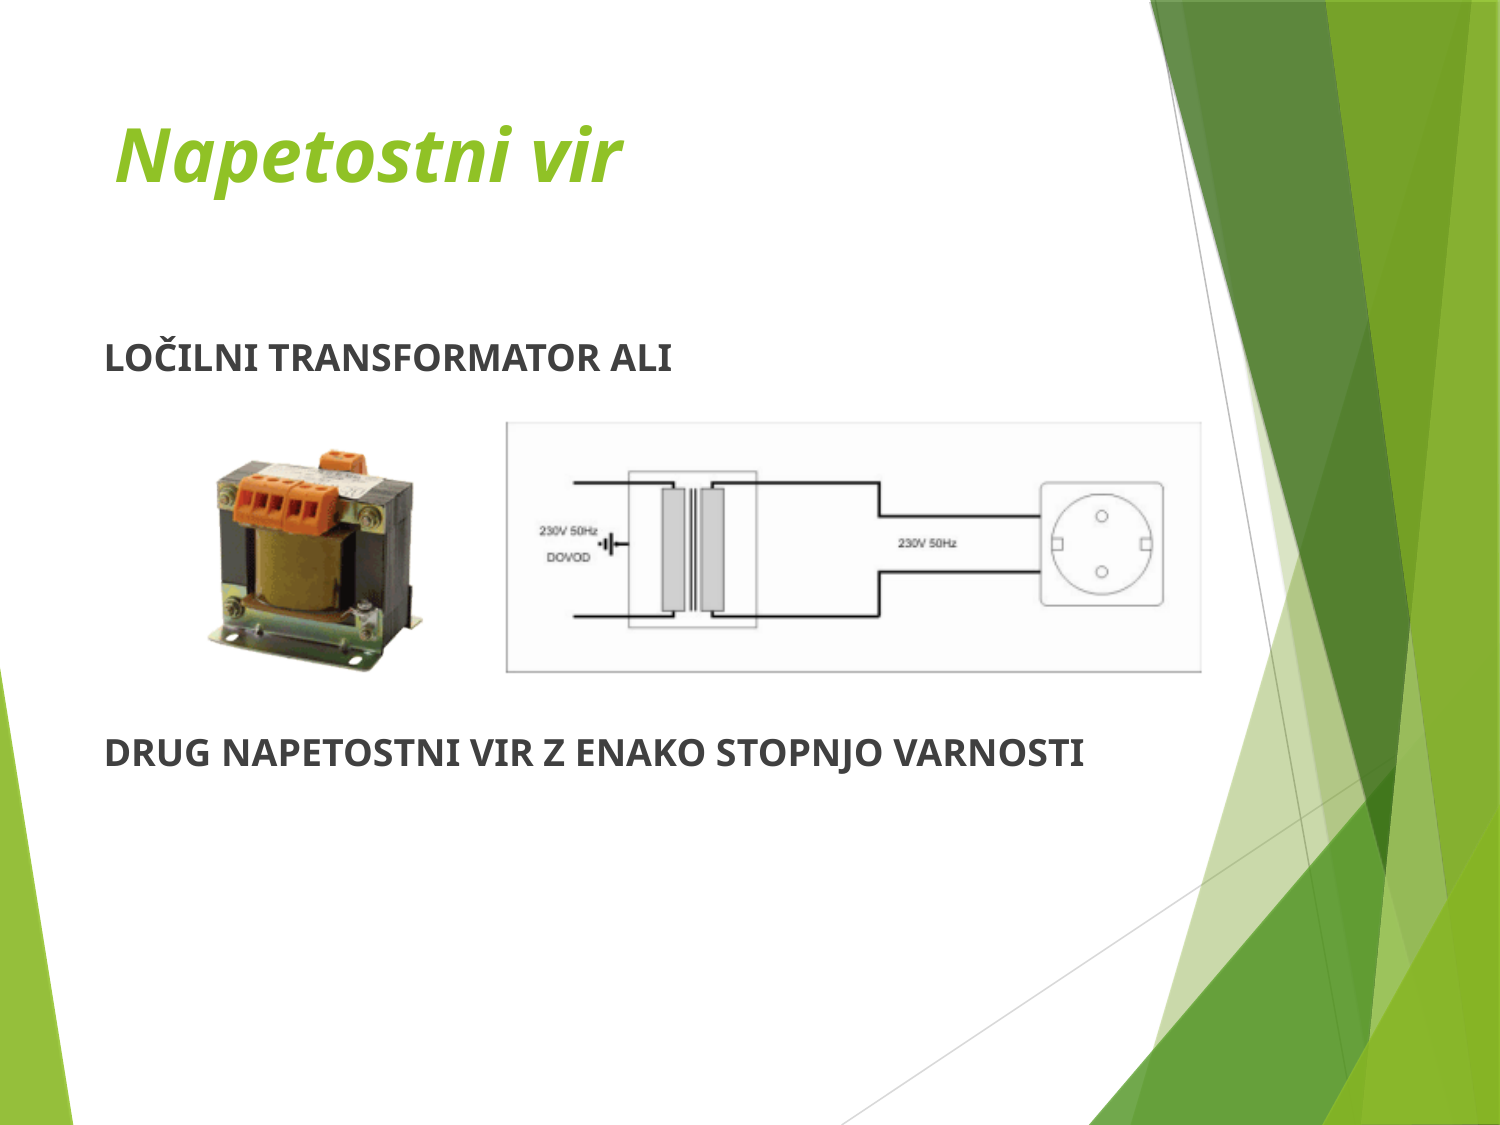

# Napetostni vir
LOČILNI TRANSFORMATOR ALI
DRUG NAPETOSTNI VIR Z ENAKO STOPNJO VARNOSTI